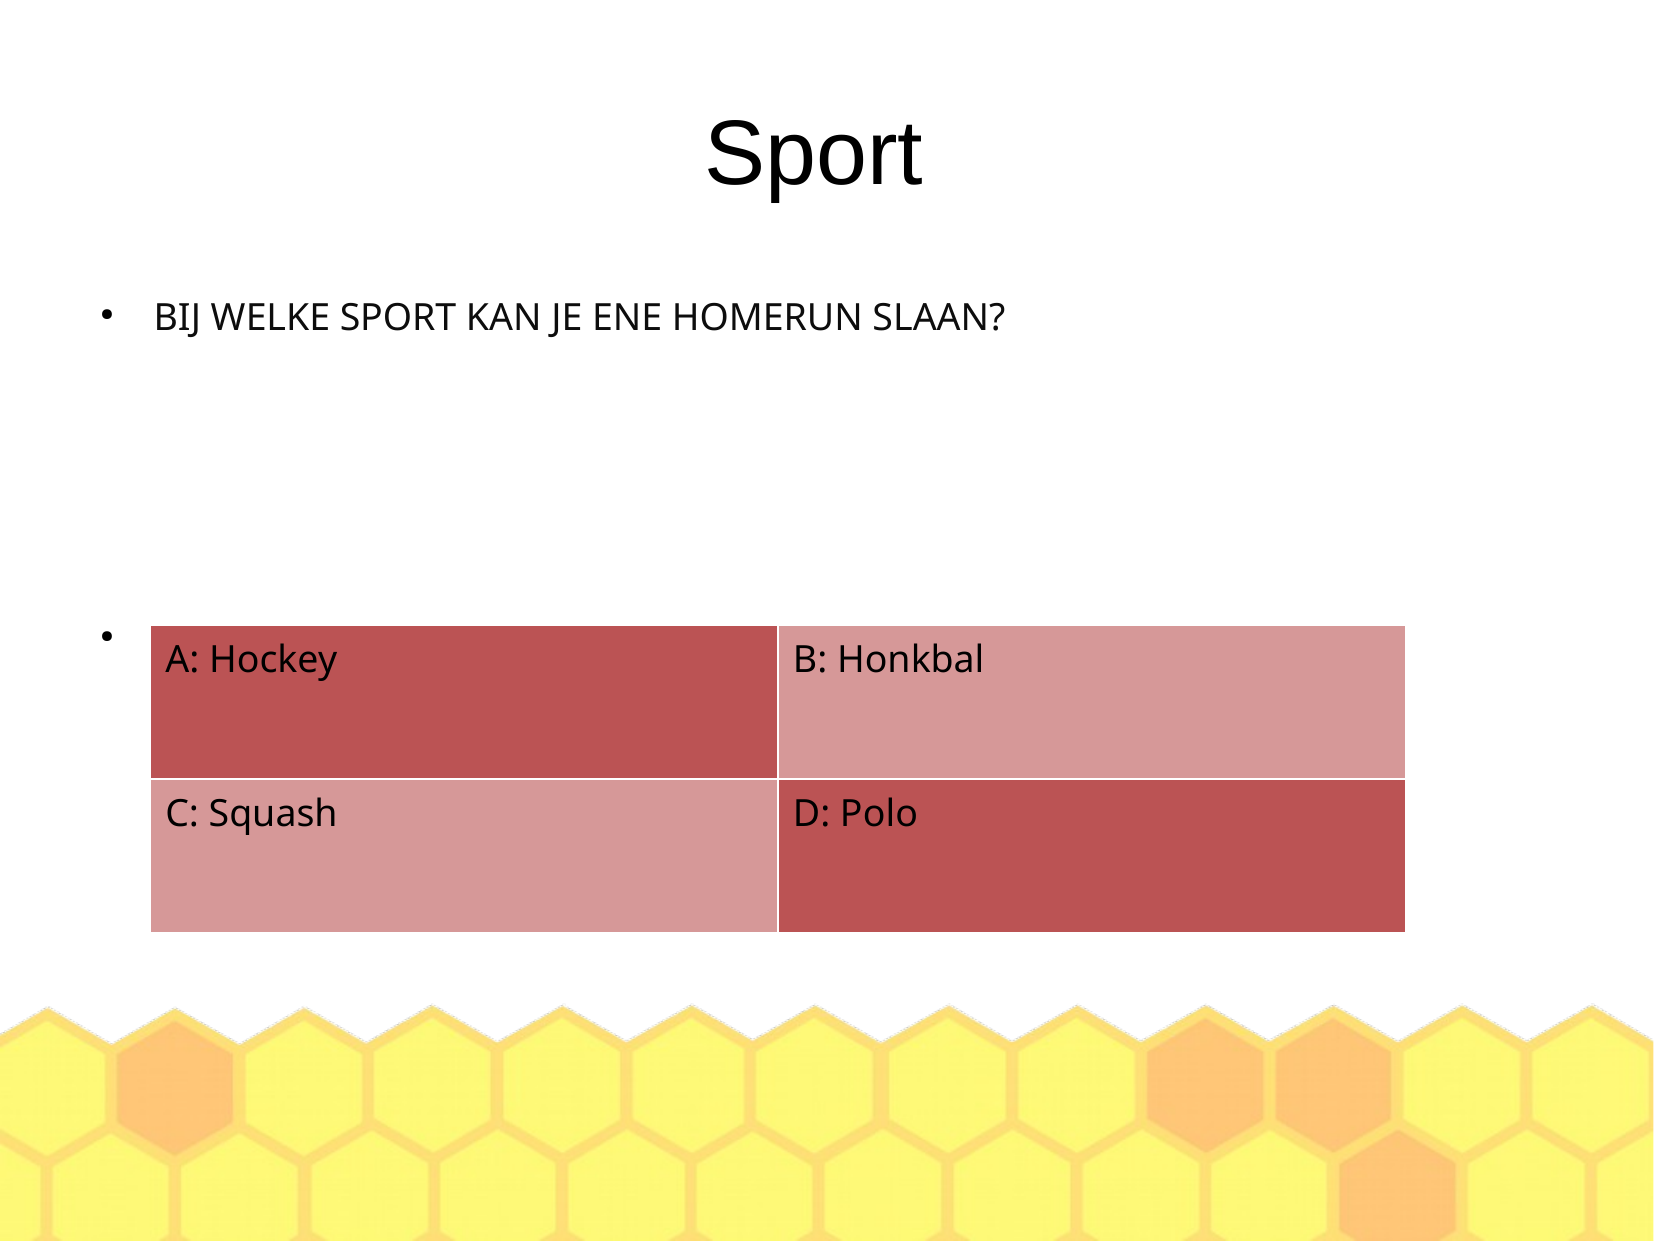

# Sport
Bij welke sport kan je ene homerun slaan?
| A: Hockey | B: Honkbal |
| --- | --- |
| C: Squash | D: Polo |